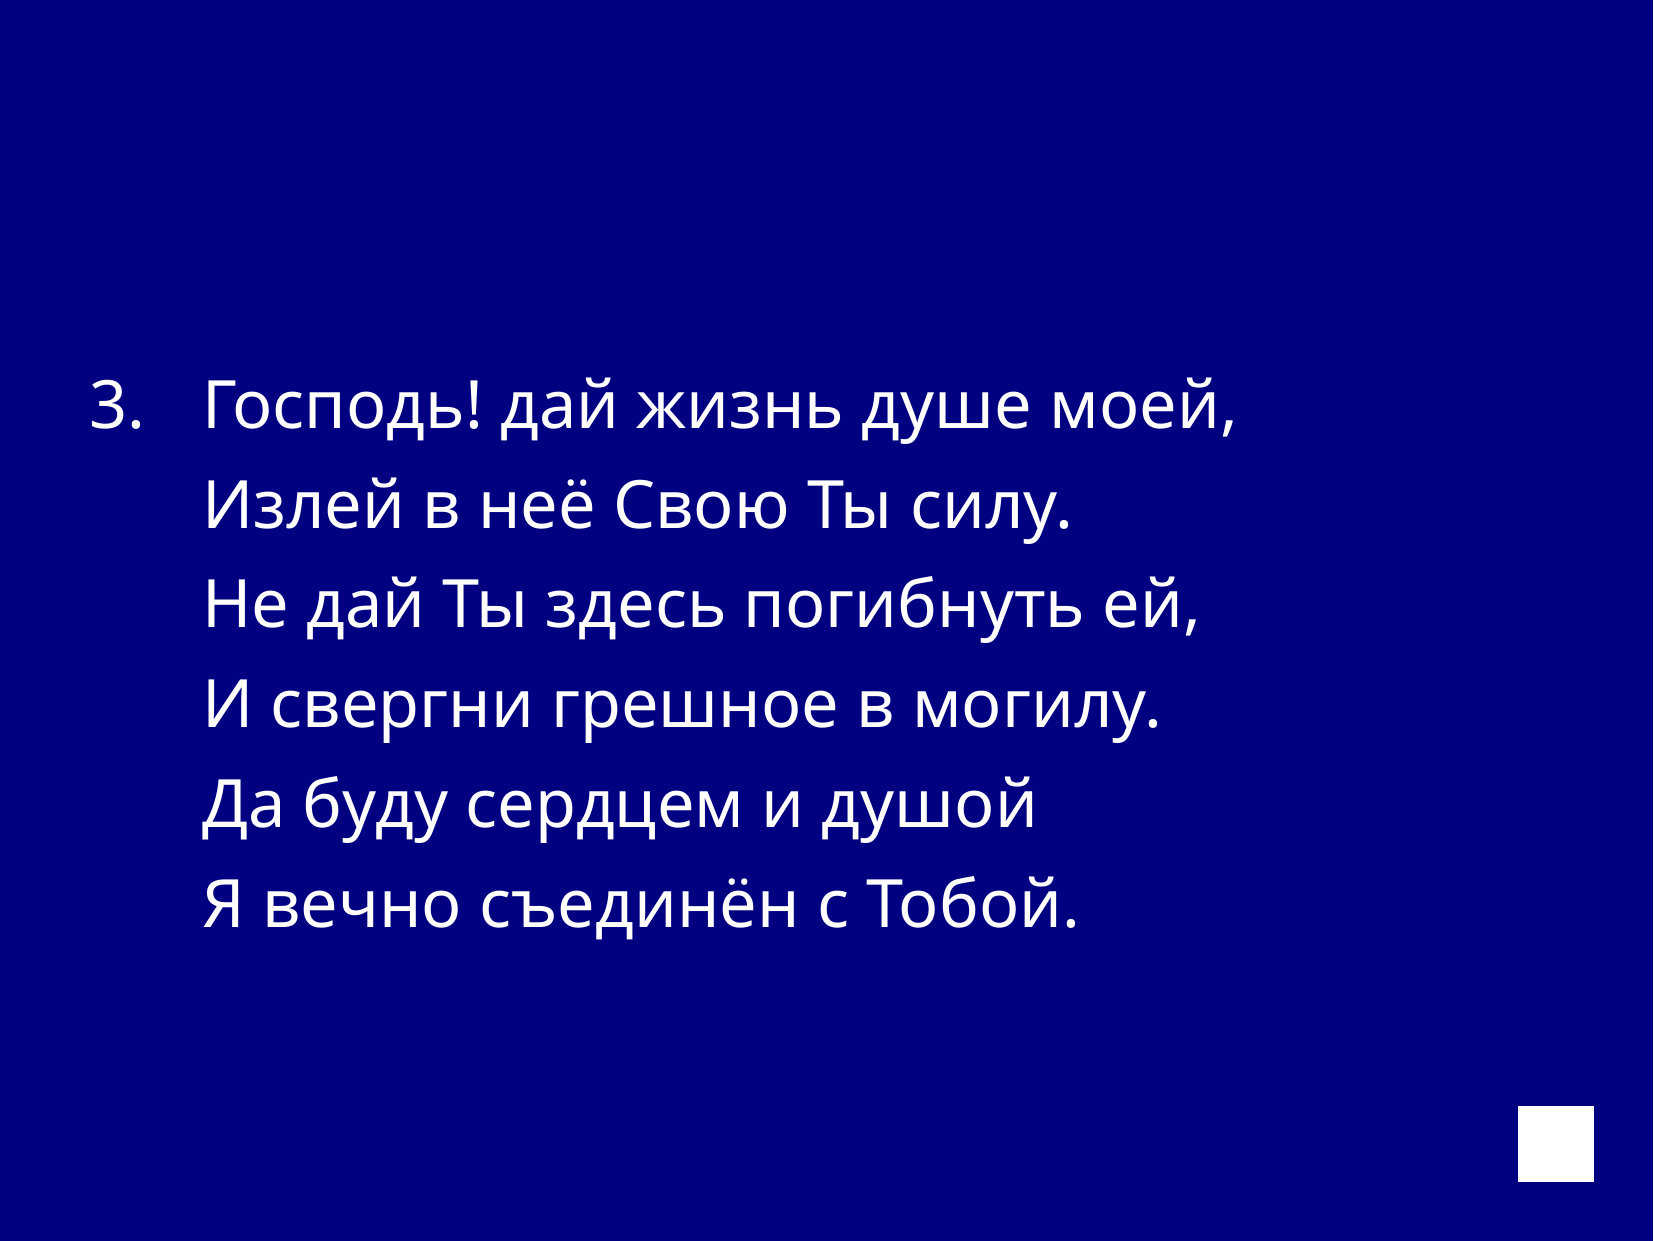

3.	Господь! дай жизнь душе моей,
	Излей в неё Свою Ты силу.
	Не дай Ты здесь погибнуть ей,
	И свергни грешное в могилу.
	Да буду сердцем и душой
	Я вечно съединён с Тобой.